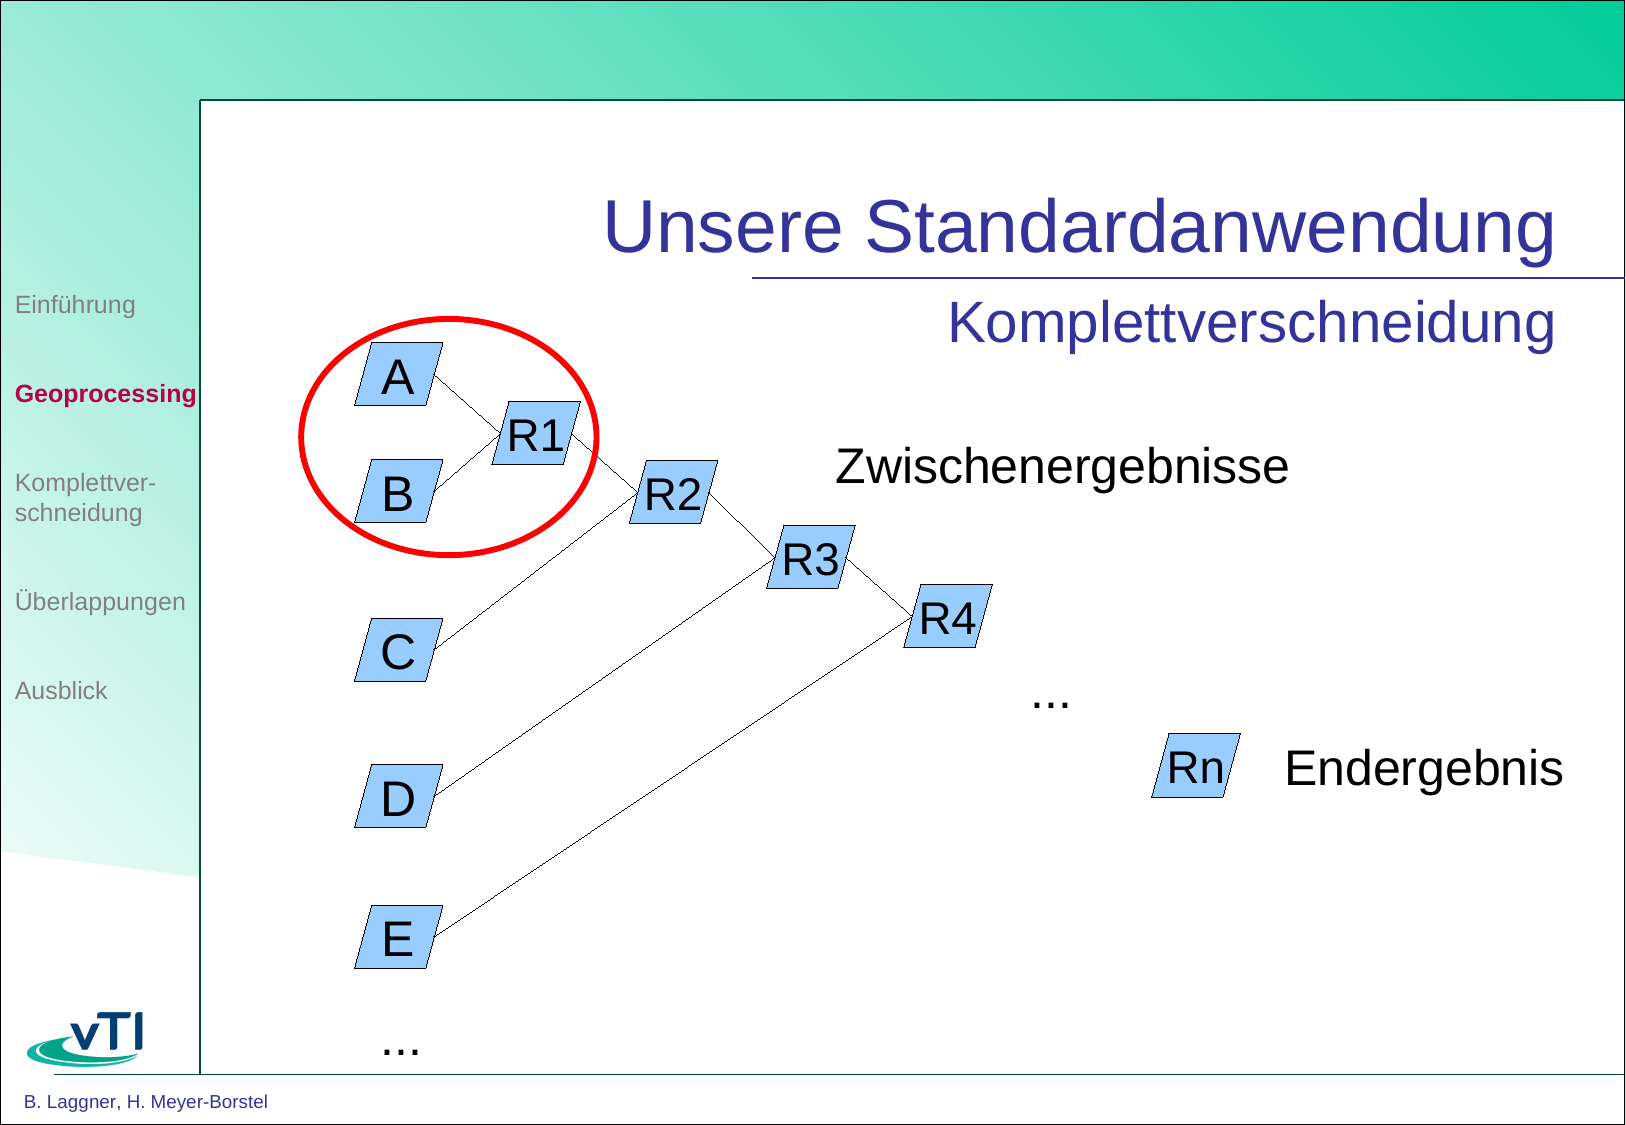

Unsere Standardanwendung
Komplettverschneidung
Einführung
Geoprocessing
Komplettver-schneidung
Überlappungen
Ausblick
A
R1
Zwischenergebnisse
B
R2
R3
R4
C
...
Endergebnis
Rn
D
E
...